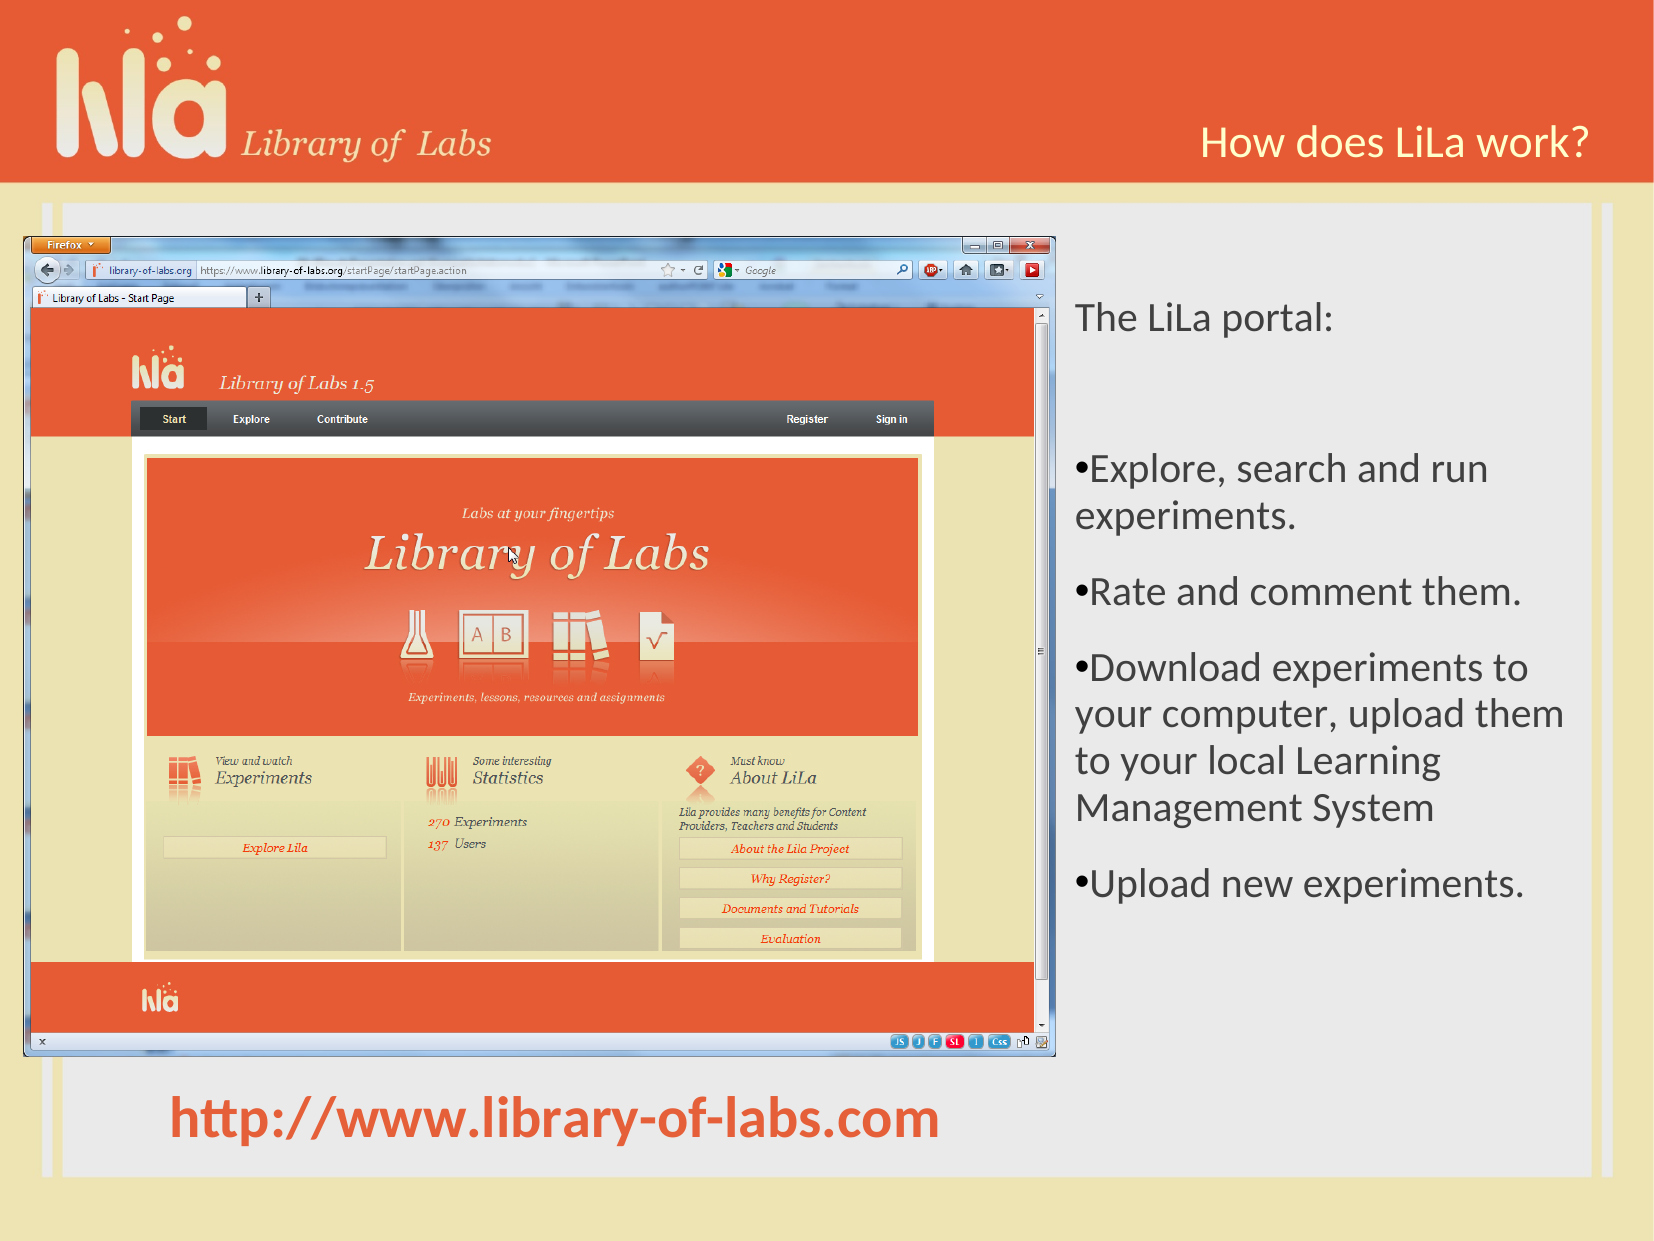

How does LiLa work?
# The LiLa portal:
Explore, search and run experiments.
Rate and comment them.
Download experiments to your computer, upload them to your local Learning Management System
Upload new experiments.
http://www.library-of-labs.com